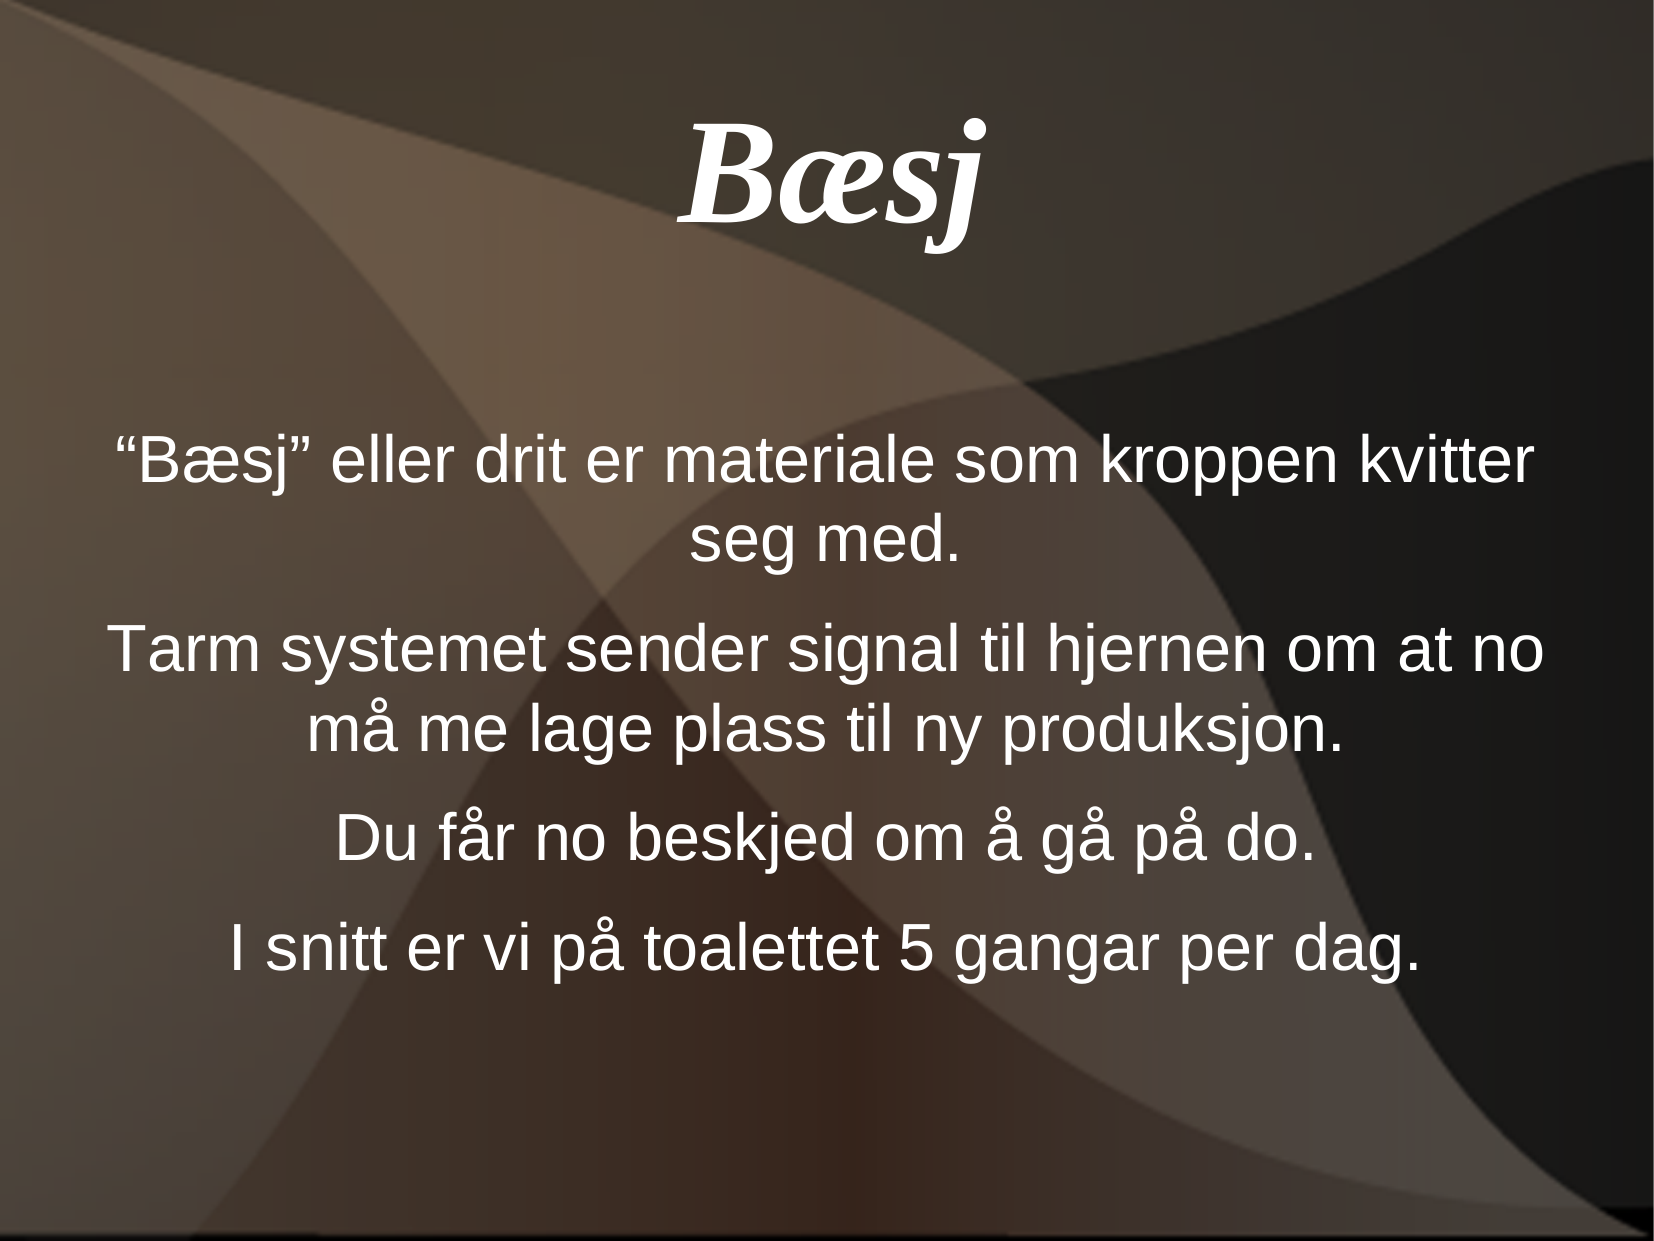

# Bæsj
“Bæsj” eller drit er materiale som kroppen kvitter seg med.
Tarm systemet sender signal til hjernen om at no må me lage plass til ny produksjon.
Du får no beskjed om å gå på do.
I snitt er vi på toalettet 5 gangar per dag.